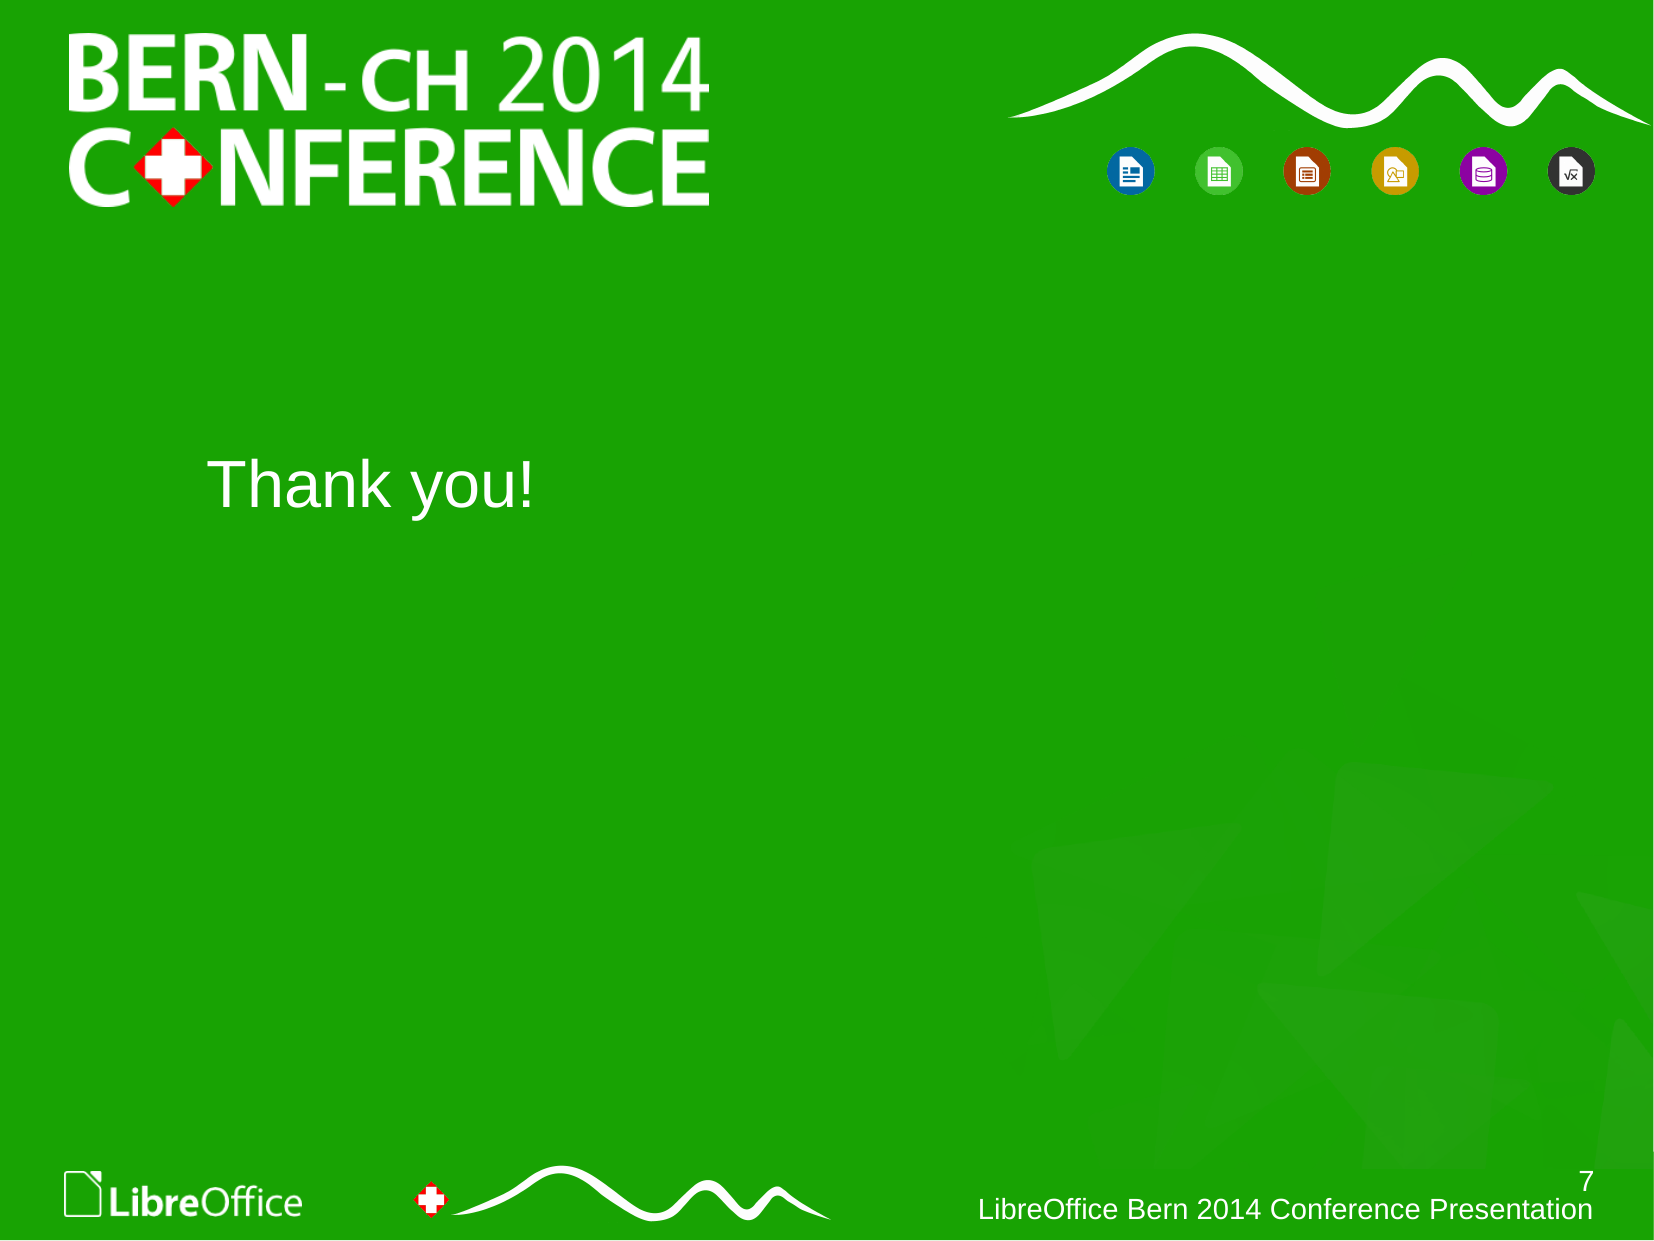

# Thank you!
7
LibreOffice Bern 2014 Conference Presentation